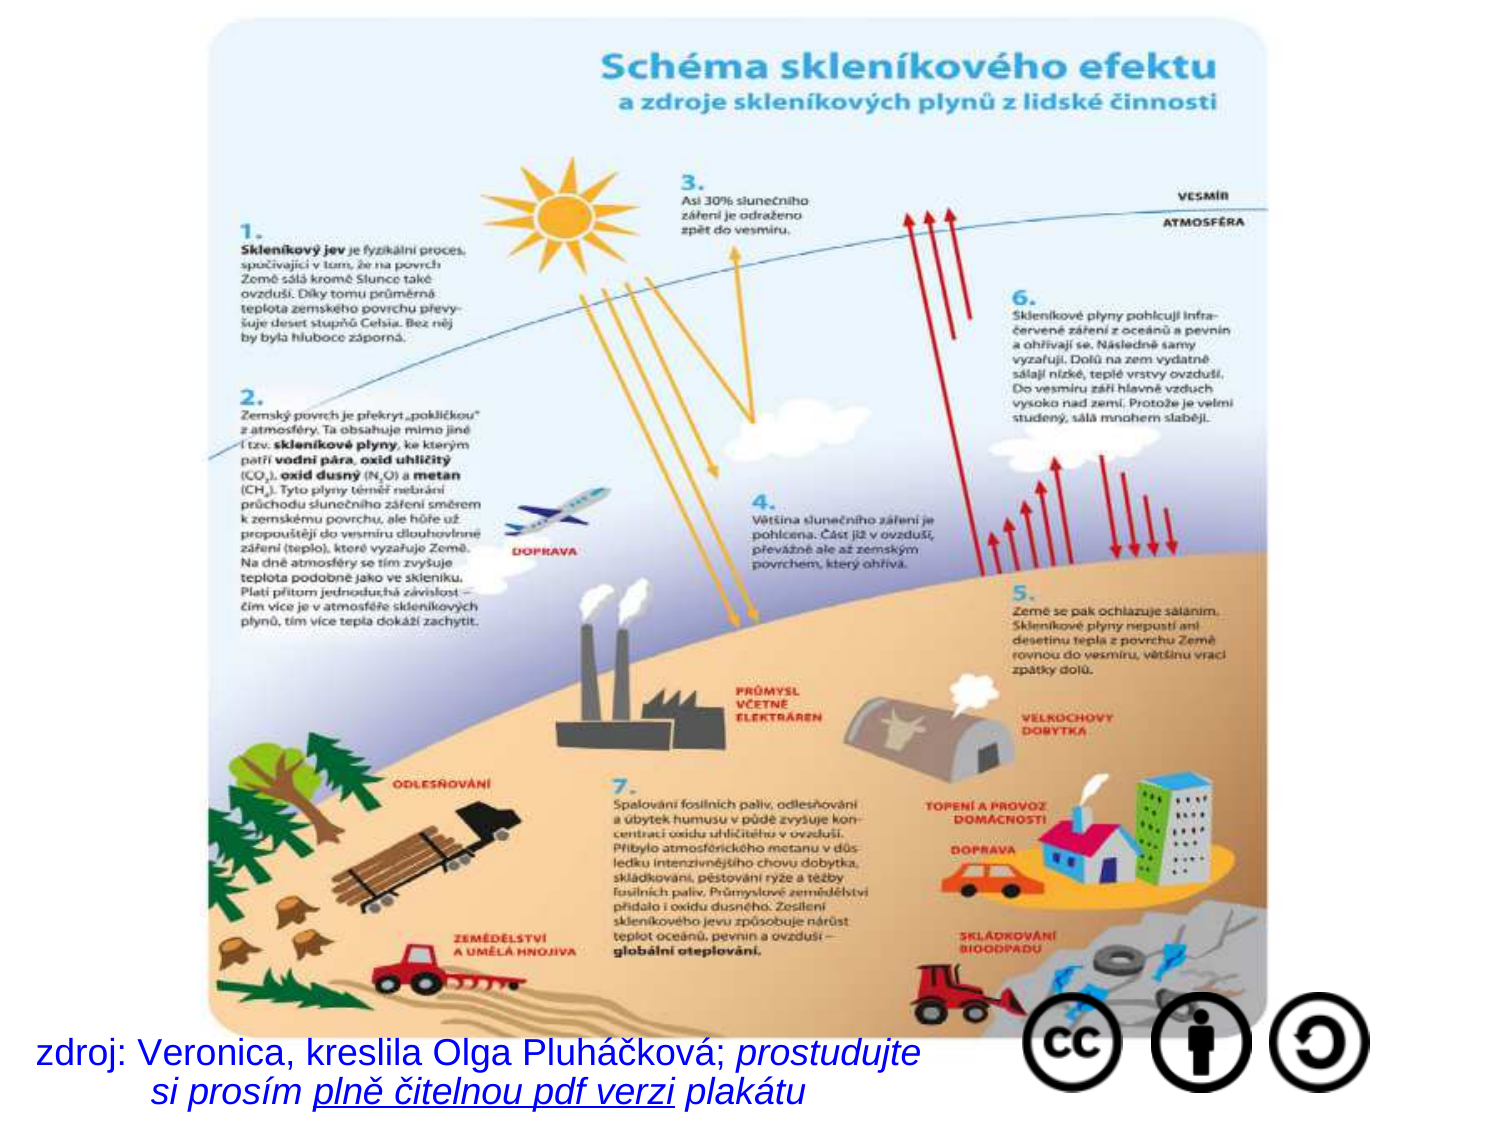

zdroj: Veronica, kreslila Olga Pluháčková; prostudujte si prosím plně čitelnou pdf verzi plakátu